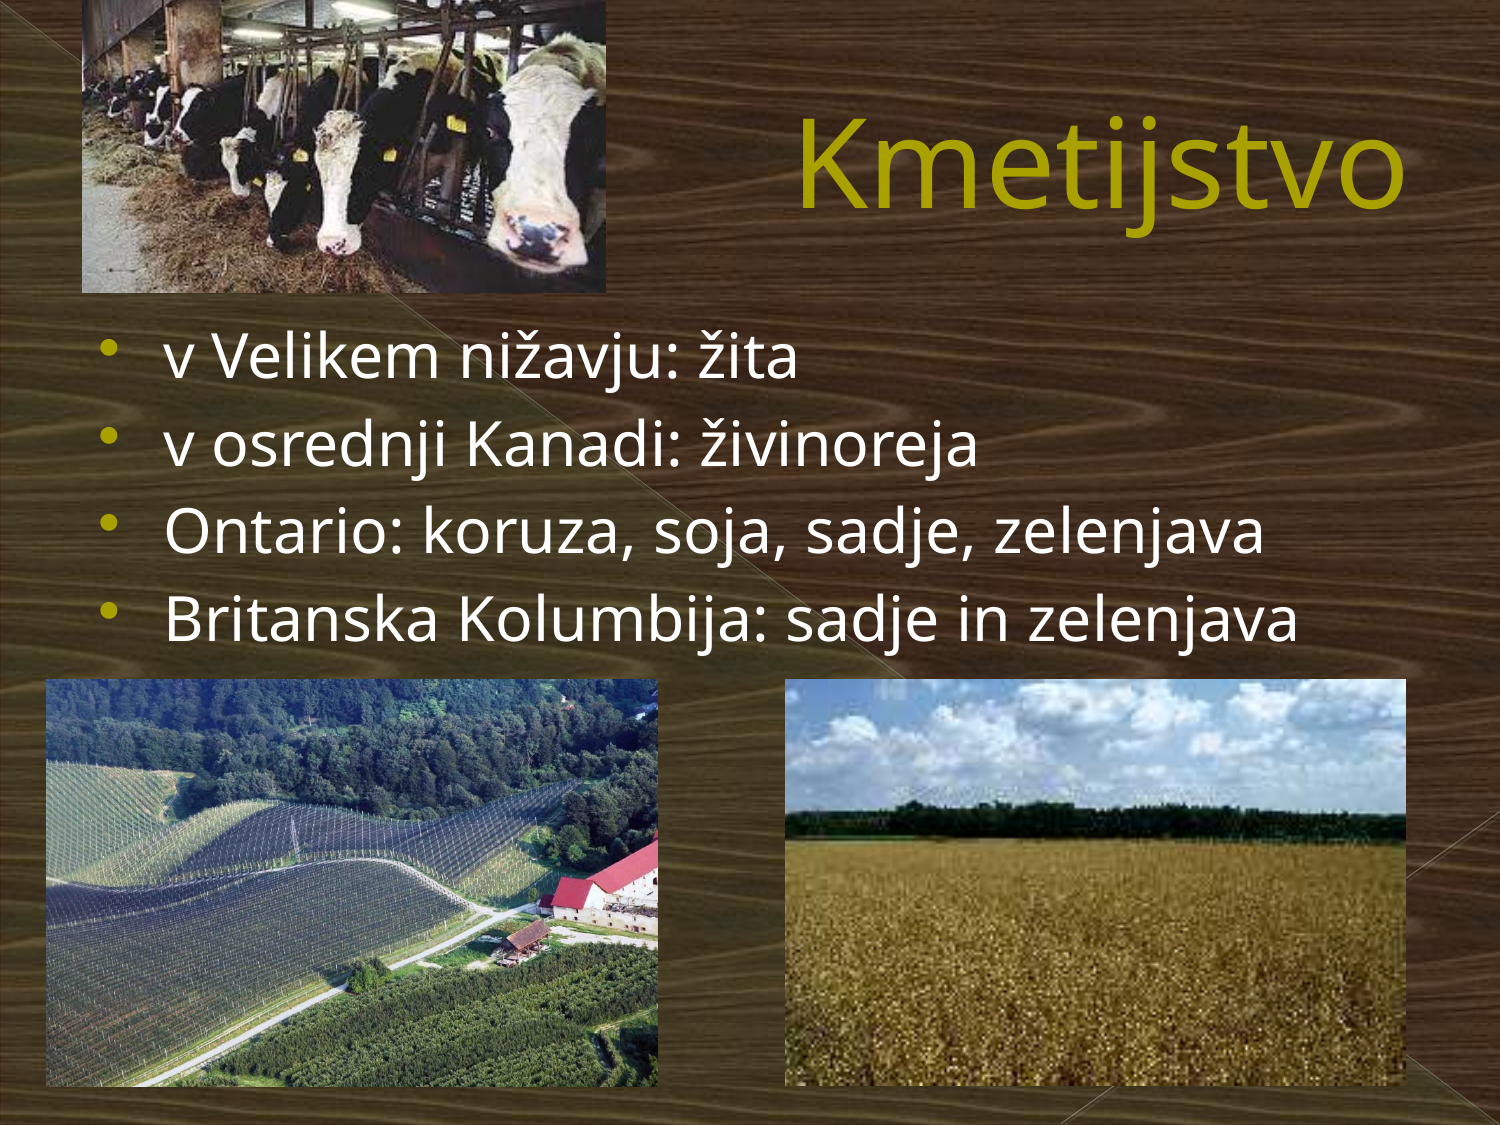

# Kmetijstvo
v Velikem nižavju: žita
v osrednji Kanadi: živinoreja
Ontario: koruza, soja, sadje, zelenjava
Britanska Kolumbija: sadje in zelenjava